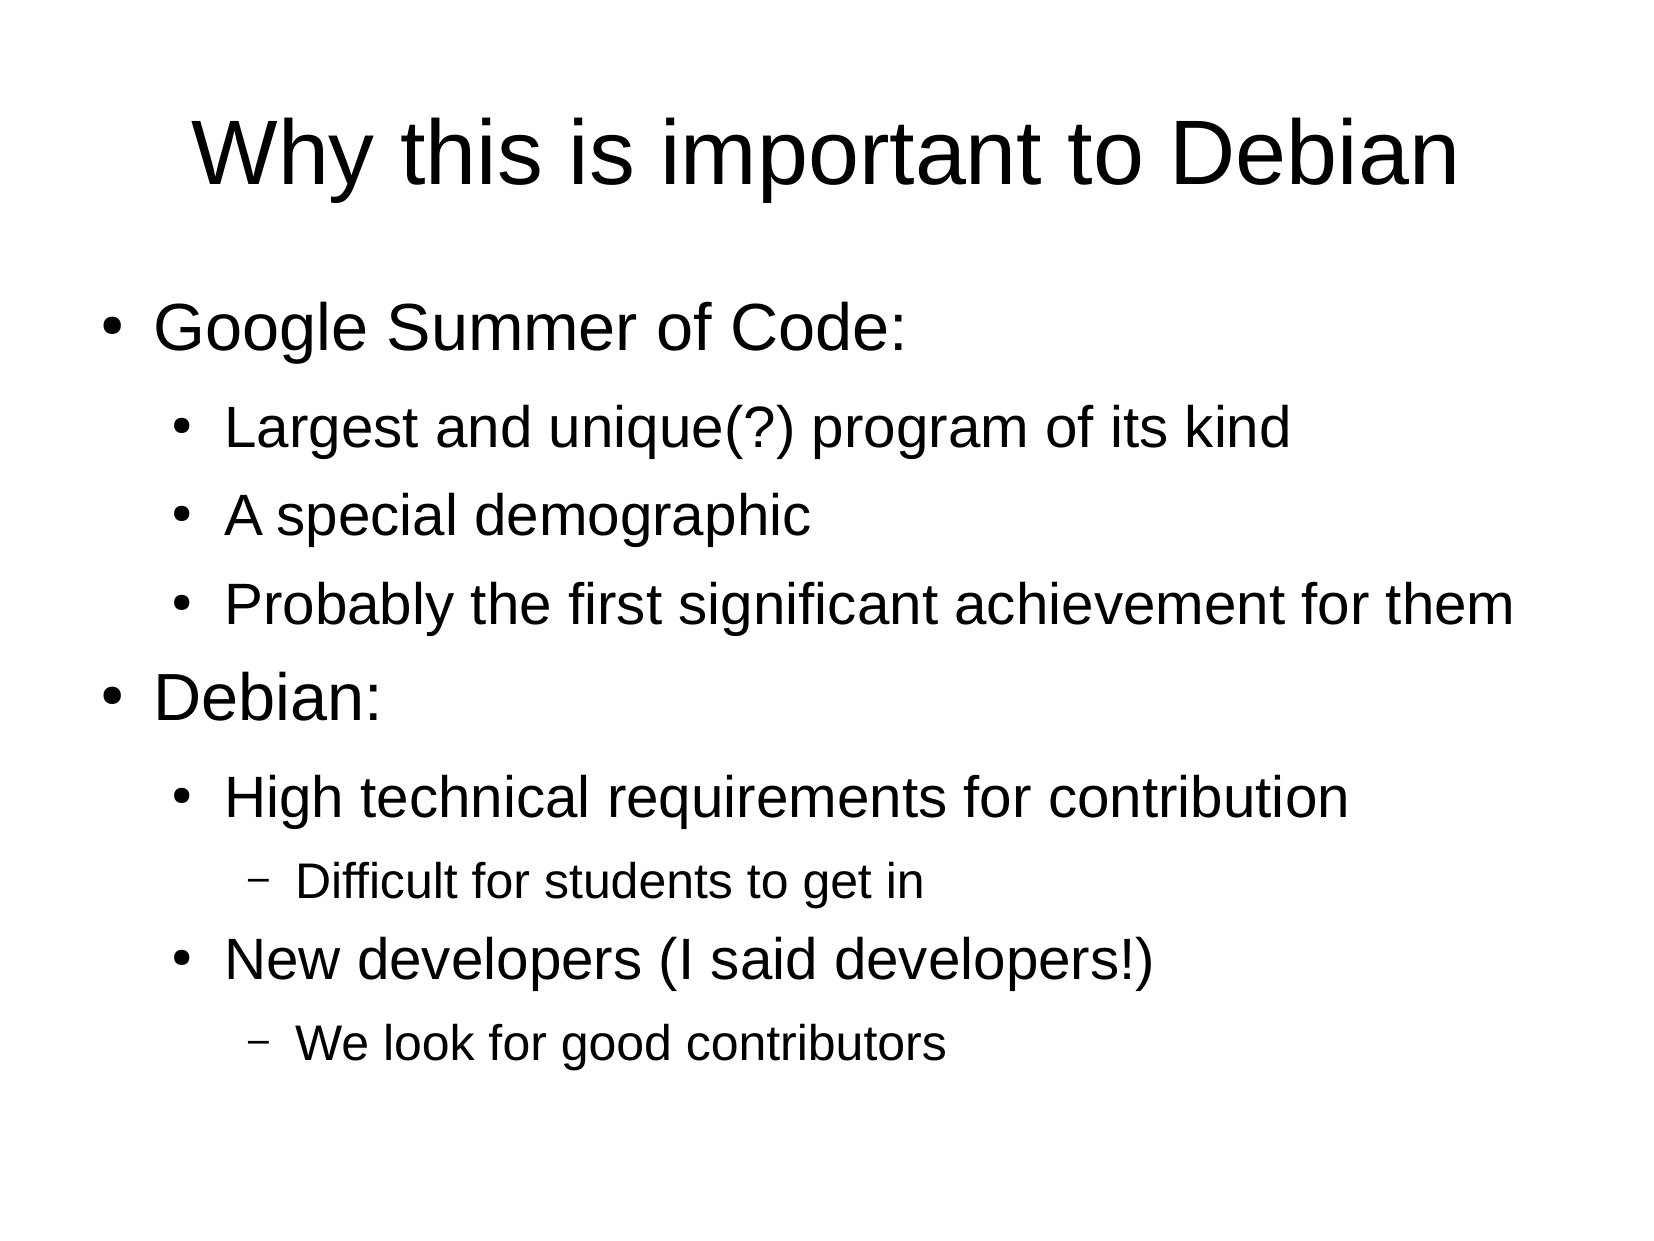

# Why this is important to Debian
Google Summer of Code:
Largest and unique(?) program of its kind
A special demographic
Probably the first significant achievement for them
Debian:
High technical requirements for contribution
Difficult for students to get in
New developers (I said developers!)
We look for good contributors